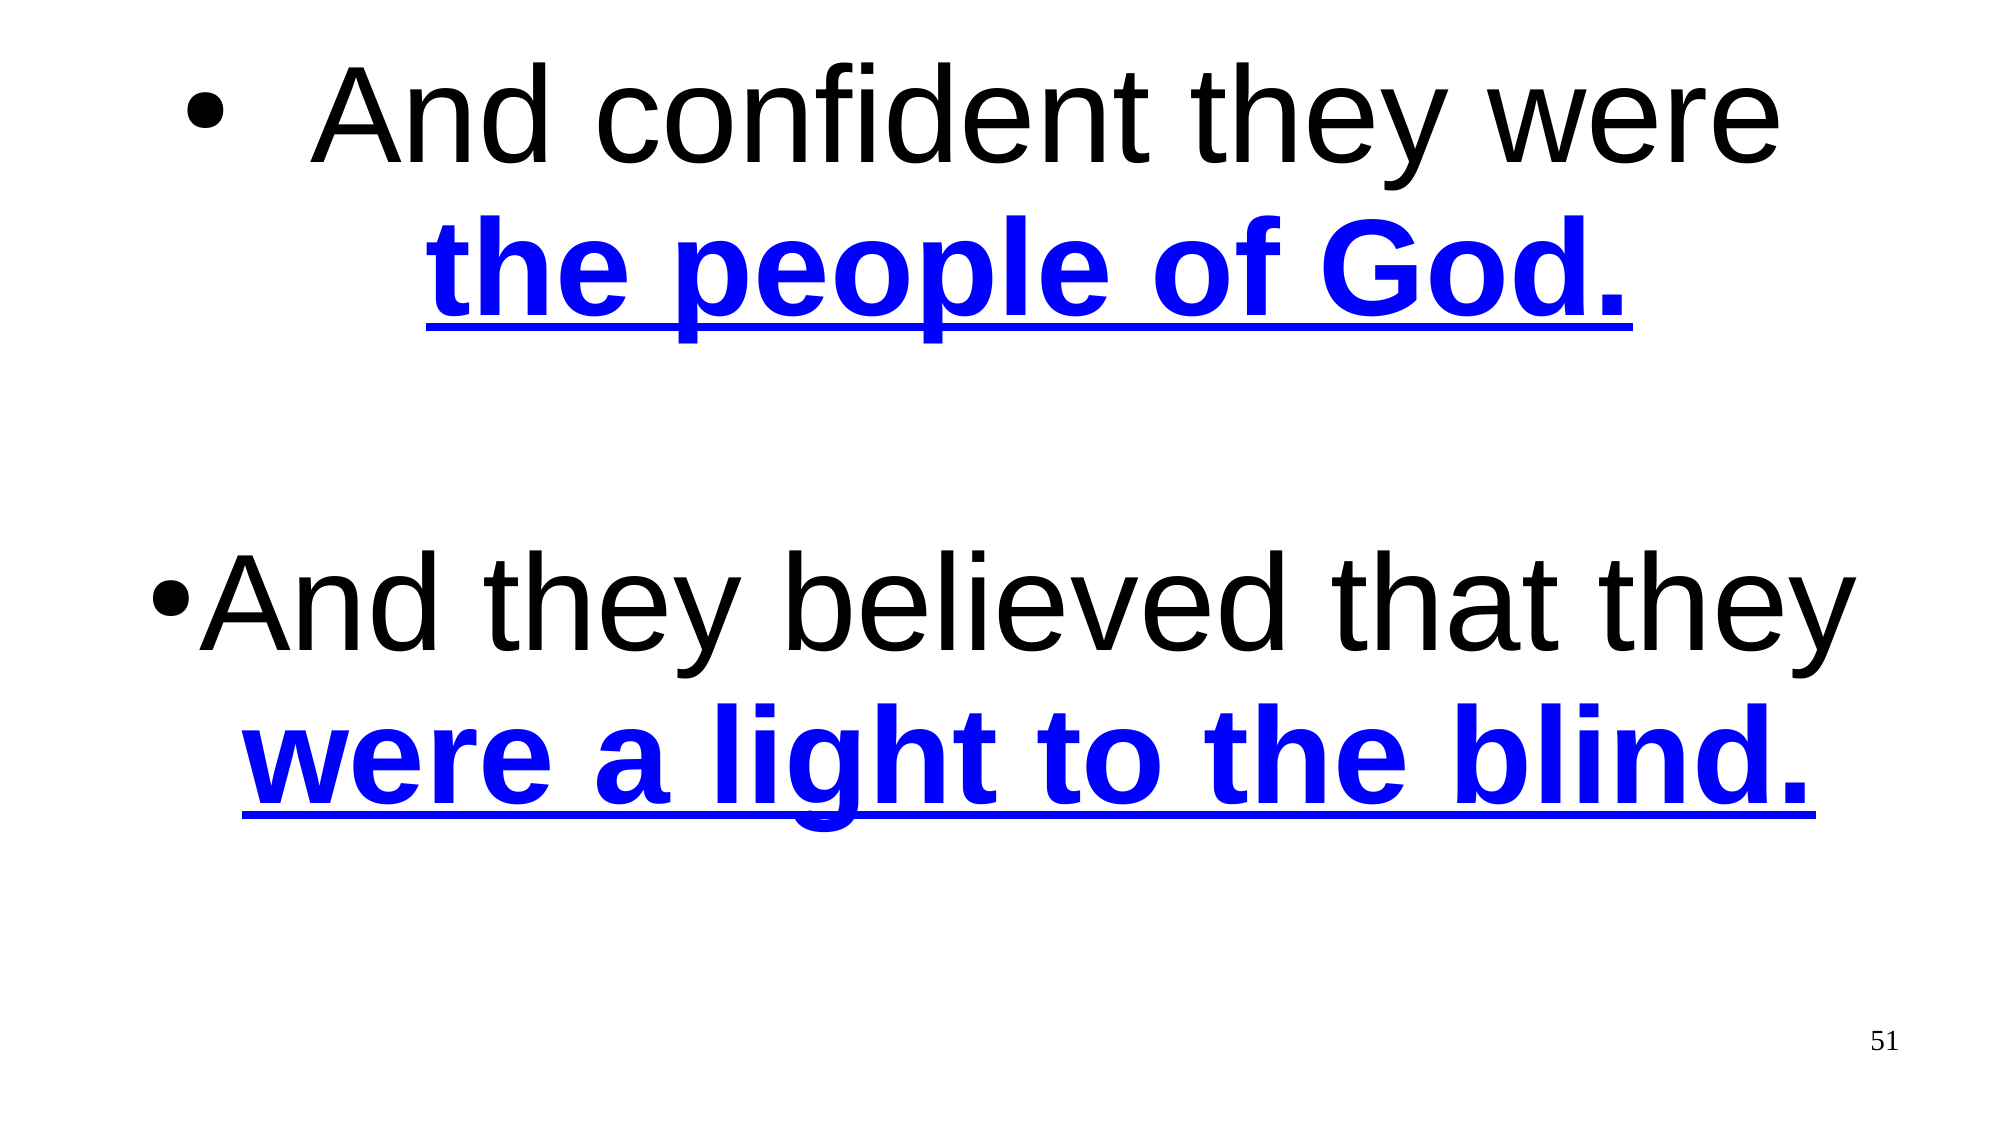

# And confident they were the people of God.
And they believed that they
were a light to the blind.
51